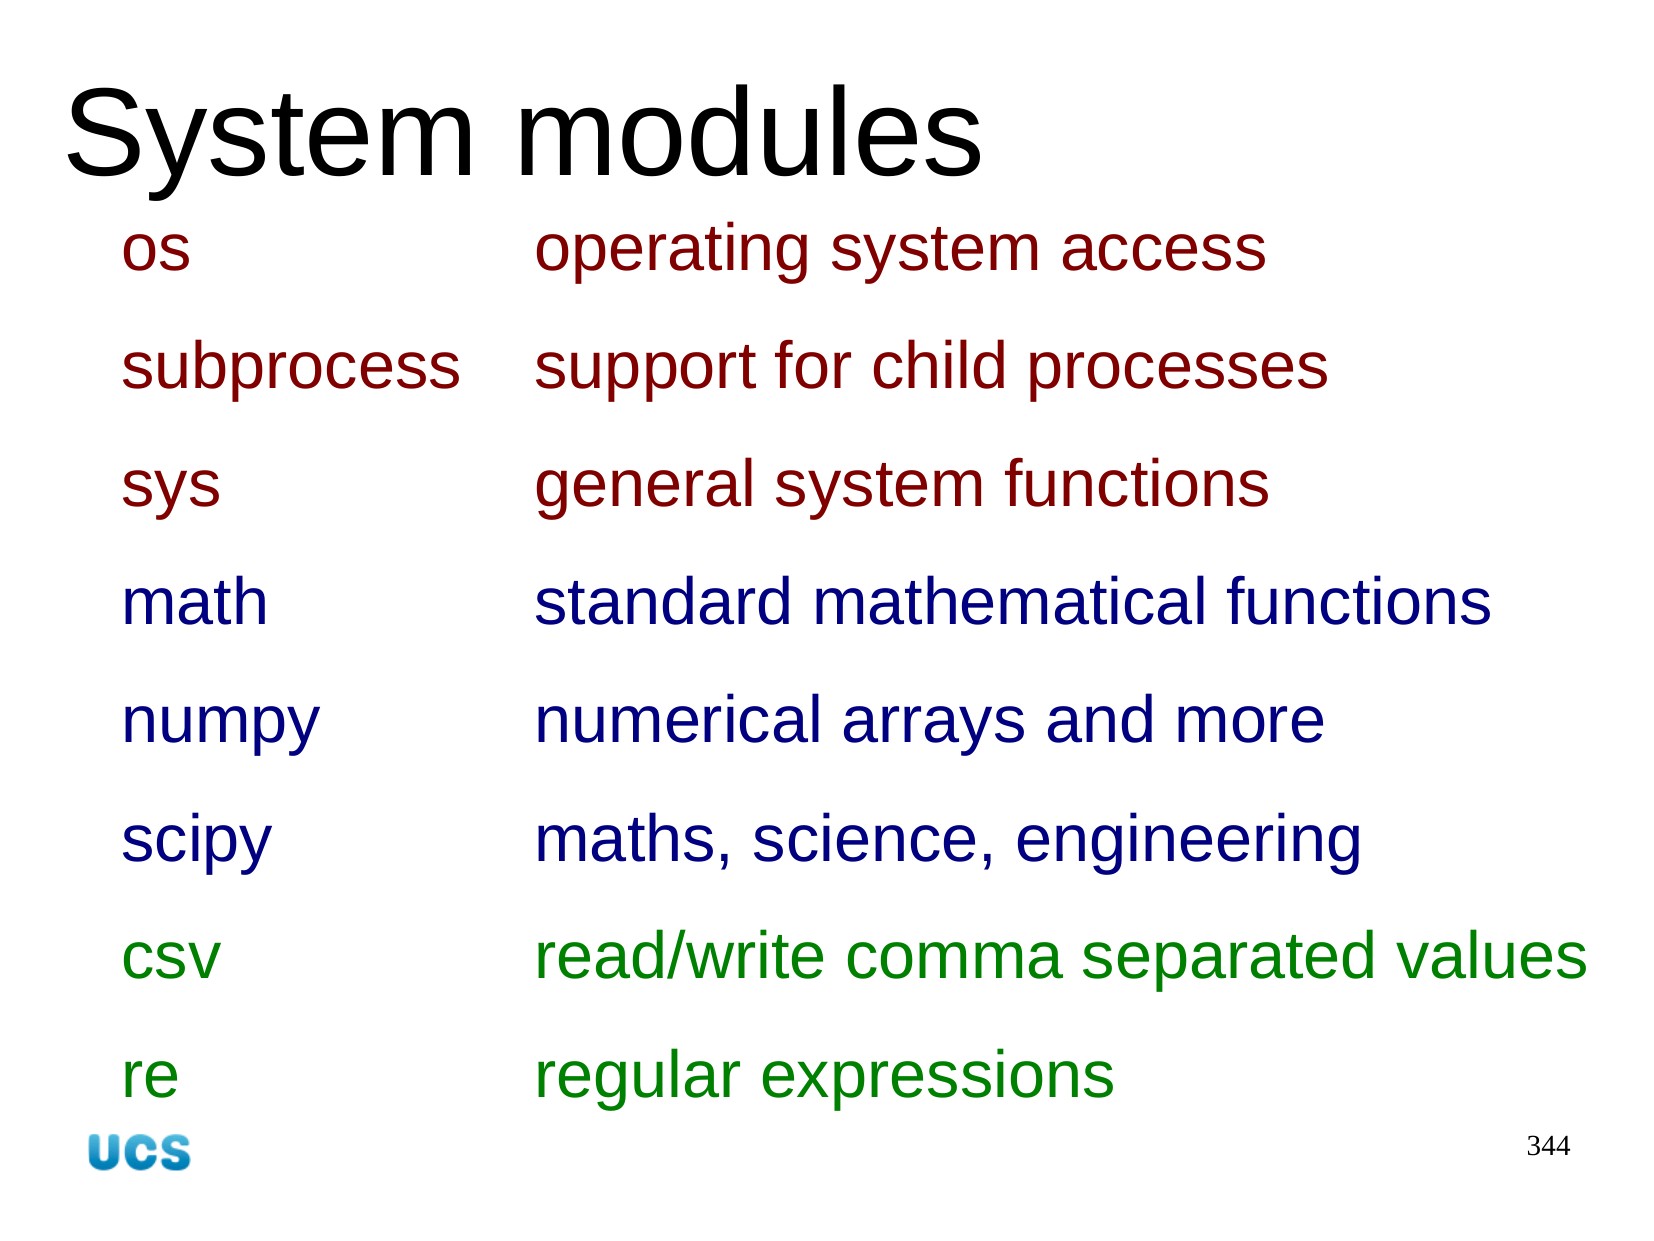

System modules
os
operating system access
subprocess
support for child processes
sys
general system functions
math
standard mathematical functions
numpy
numerical arrays and more
scipy
maths, science, engineering
csv
read/write comma separated values
re
regular expressions
344